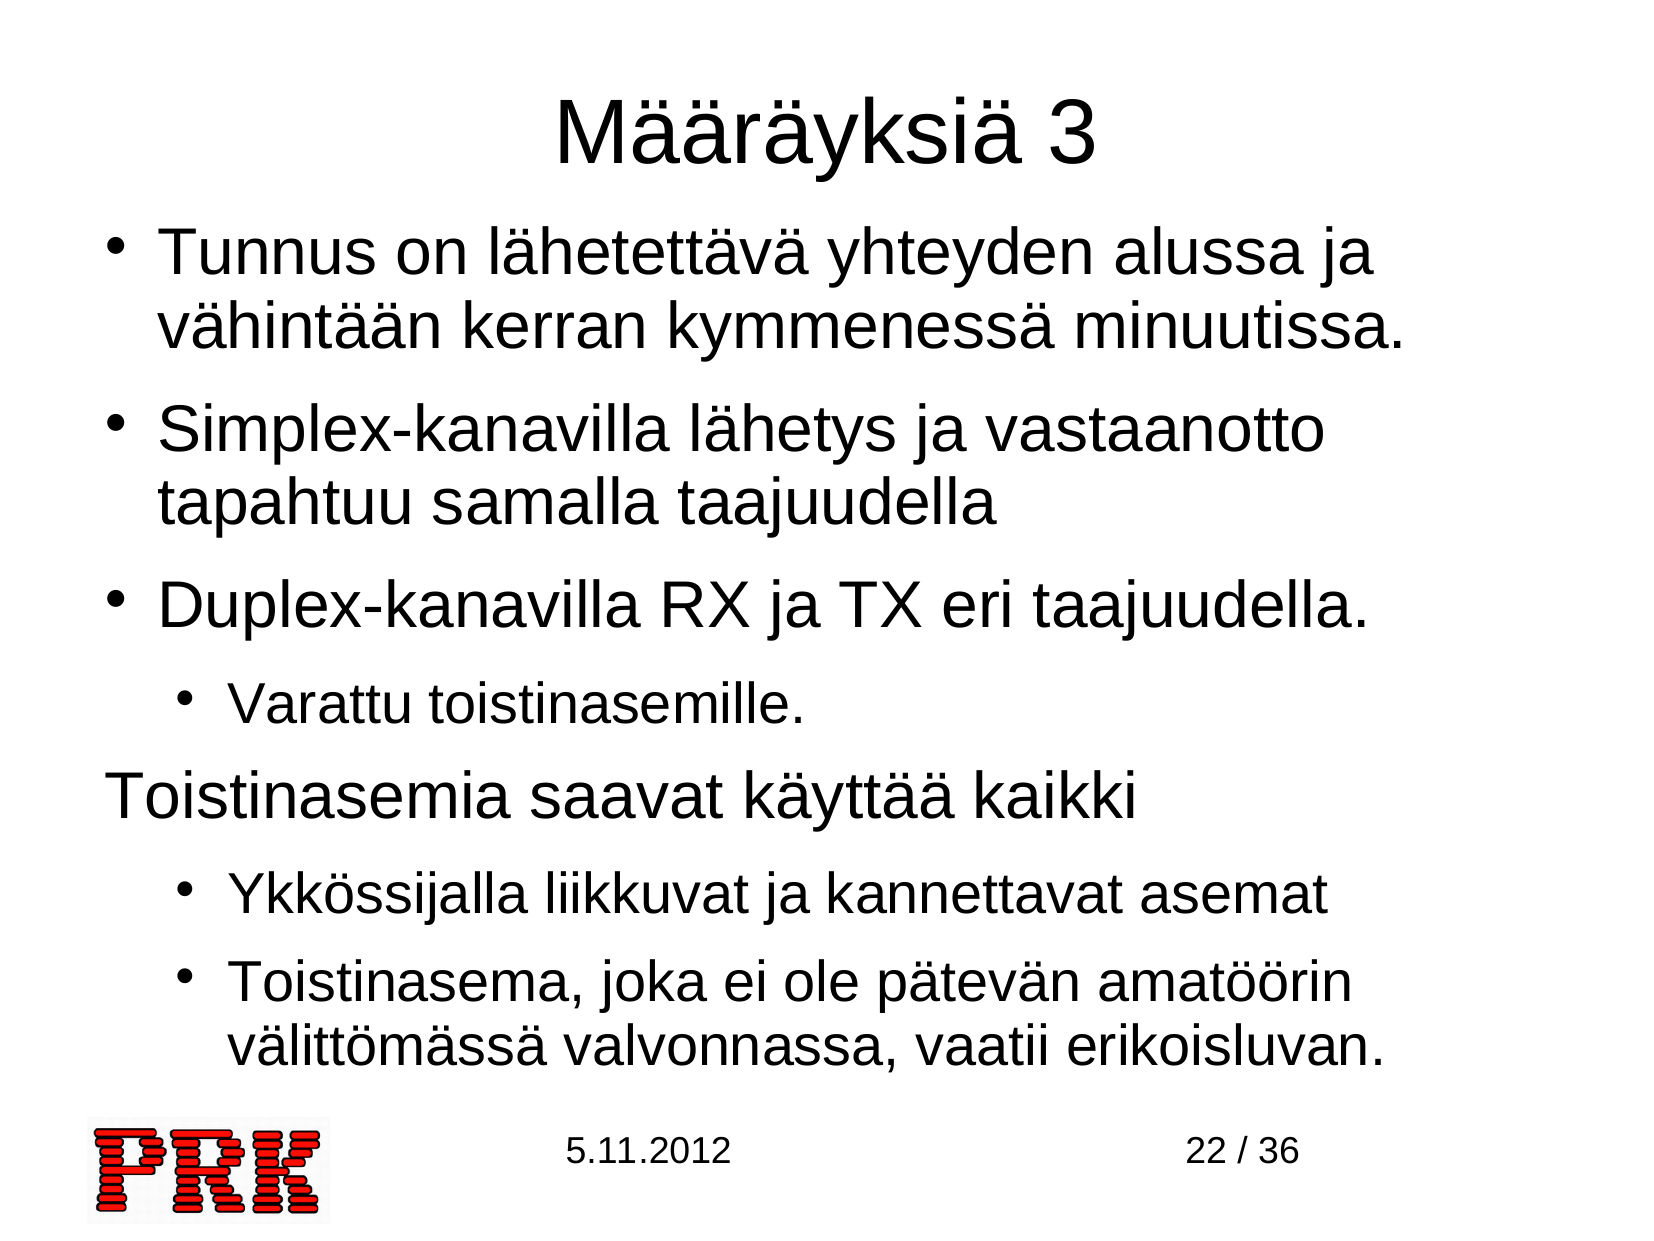

# Määräyksiä 3
Tunnus on lähetettävä yhteyden alussa ja vähintään kerran kymmenessä minuutissa.
Simplex-kanavilla lähetys ja vastaanotto tapahtuu samalla taajuudella
Duplex-kanavilla RX ja TX eri taajuudella.
Varattu toistinasemille.
Toistinasemia saavat käyttää kaikki
Ykkössijalla liikkuvat ja kannettavat asemat
Toistinasema, joka ei ole pätevän amatöörin välittömässä valvonnassa, vaatii erikoisluvan.
22